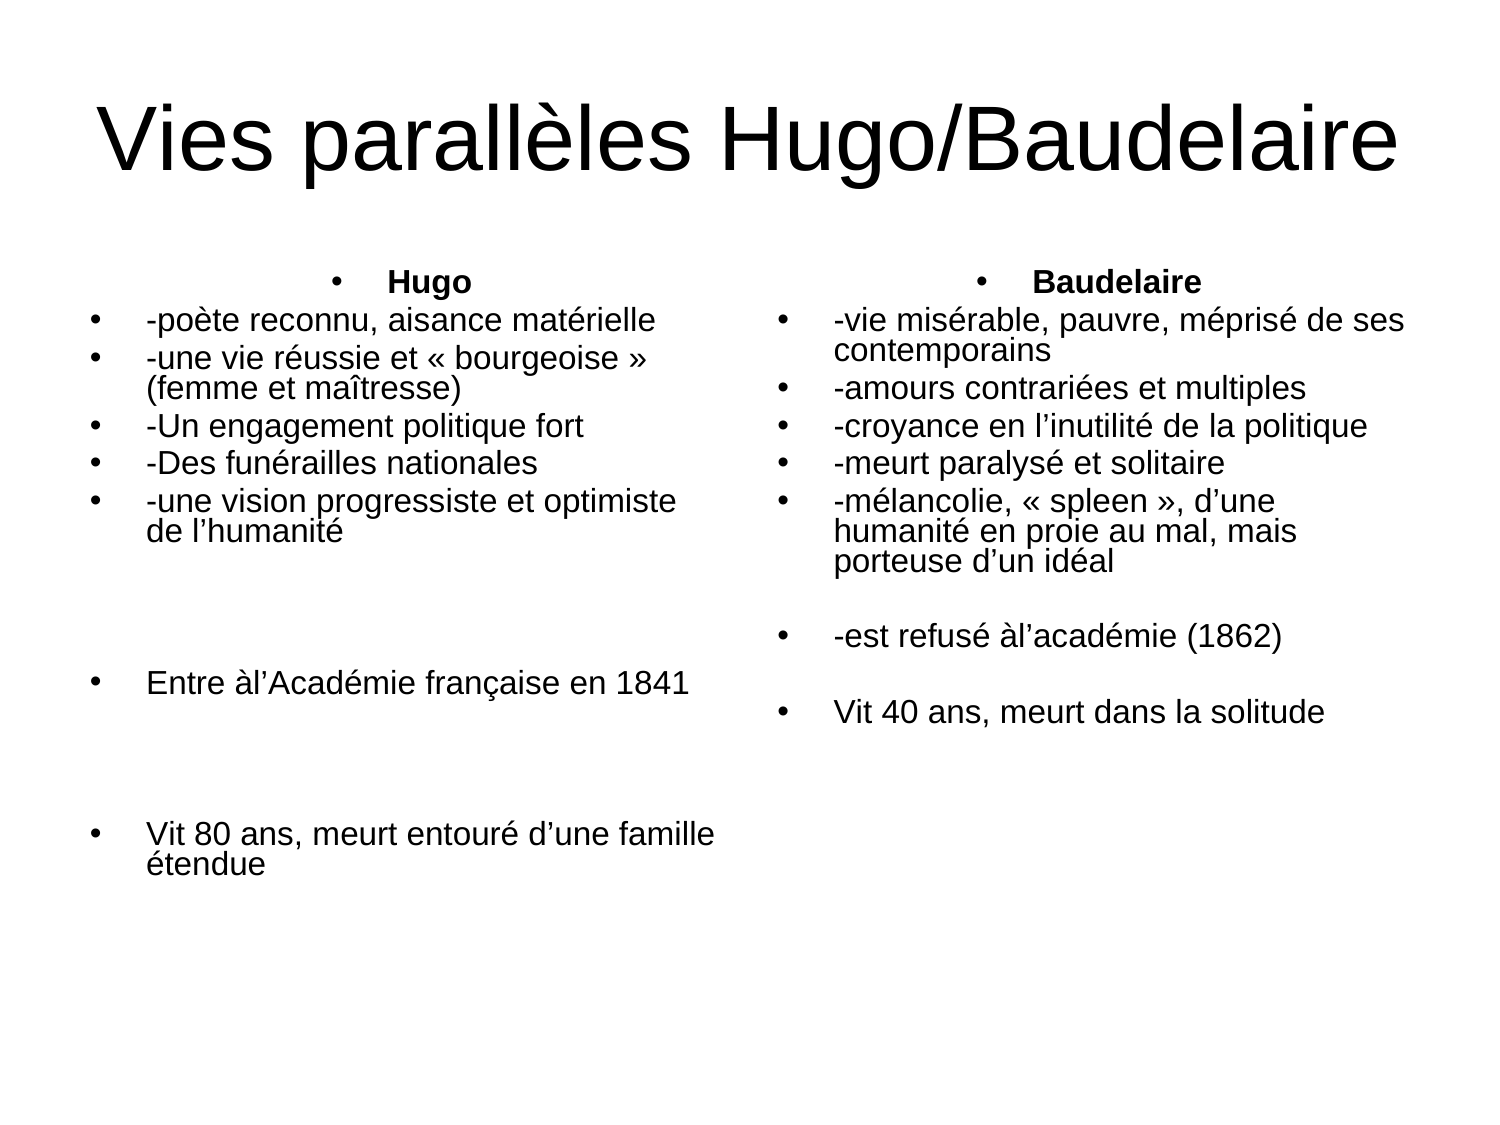

# Vies parallèles Hugo/Baudelaire
Hugo
-poète reconnu, aisance matérielle
-une vie réussie et « bourgeoise » (femme et maîtresse)
-Un engagement politique fort
-Des funérailles nationales
-une vision progressiste et optimiste de l’humanité
Entre àl’Académie française en 1841
Vit 80 ans, meurt entouré d’une famille étendue
Baudelaire
-vie misérable, pauvre, méprisé de ses contemporains
-amours contrariées et multiples
-croyance en l’inutilité de la politique
-meurt paralysé et solitaire
-mélancolie, « spleen », d’une humanité en proie au mal, mais porteuse d’un idéal
-est refusé àl’académie (1862)
Vit 40 ans, meurt dans la solitude